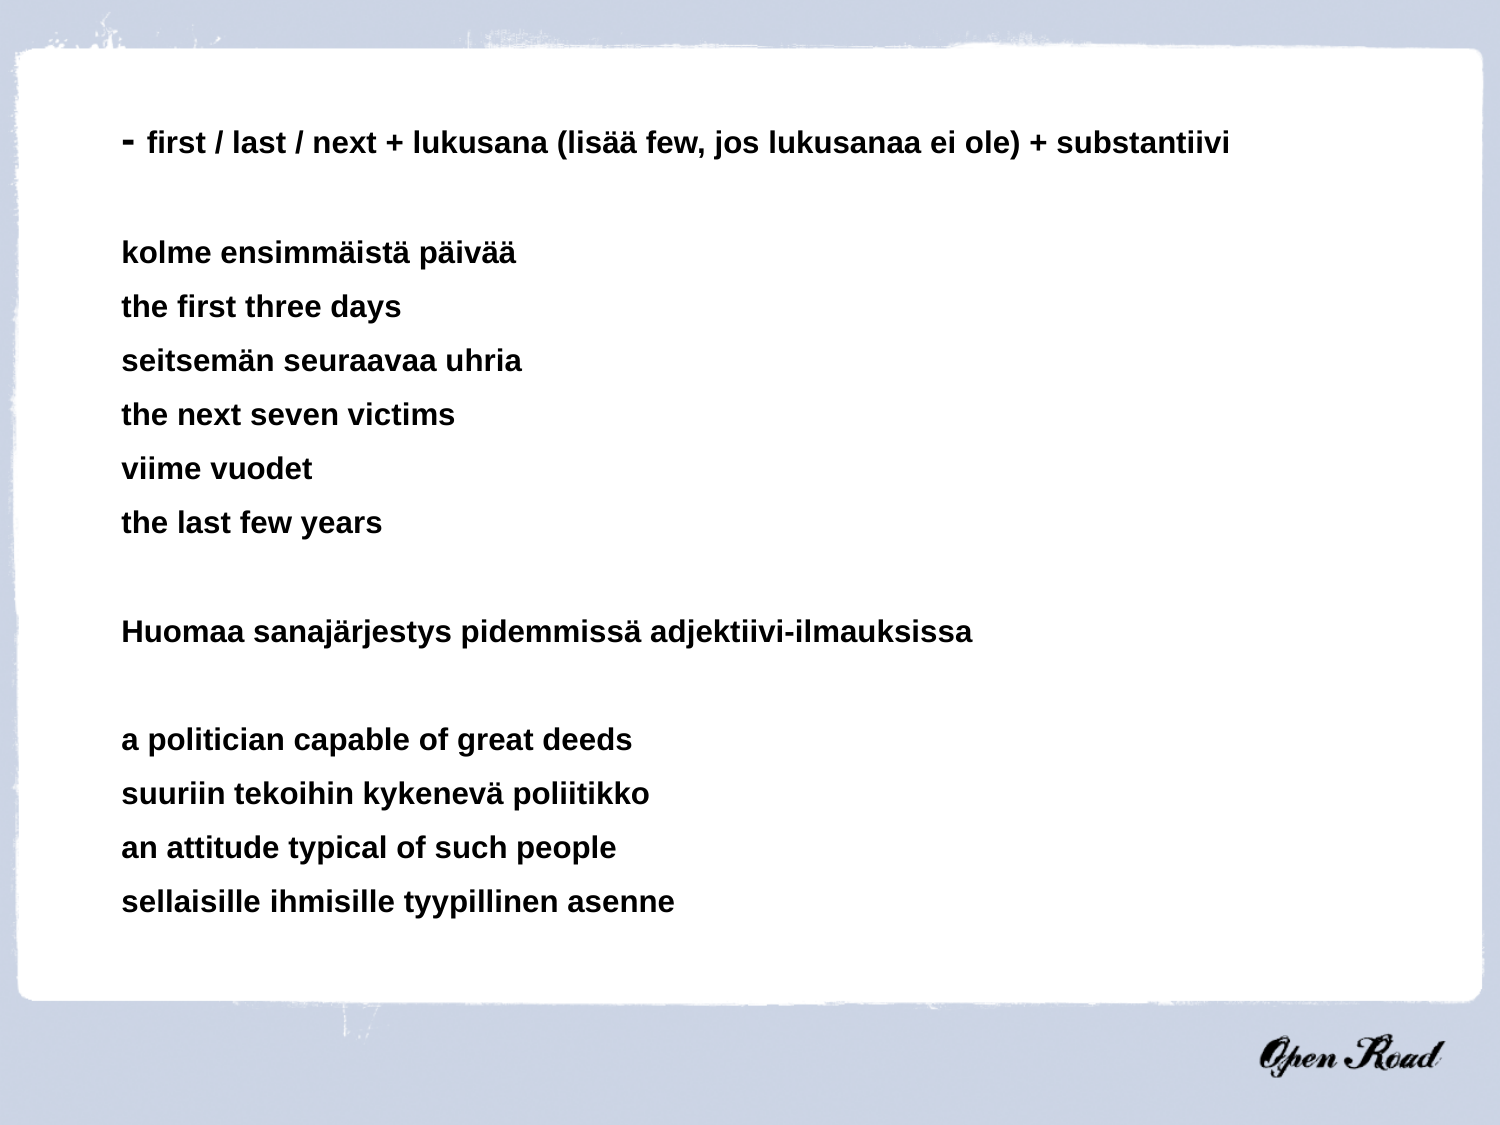

- first / last / next + lukusana (lisää few, jos lukusanaa ei ole) + substantiivi
kolme ensimmäistä päivää
the first three days
seitsemän seuraavaa uhria
the next seven victims
viime vuodet
the last few years
Huomaa sanajärjestys pidemmissä adjektiivi-ilmauksissa
a politician capable of great deeds
suuriin tekoihin kykenevä poliitikko
an attitude typical of such people
sellaisille ihmisille tyypillinen asenne